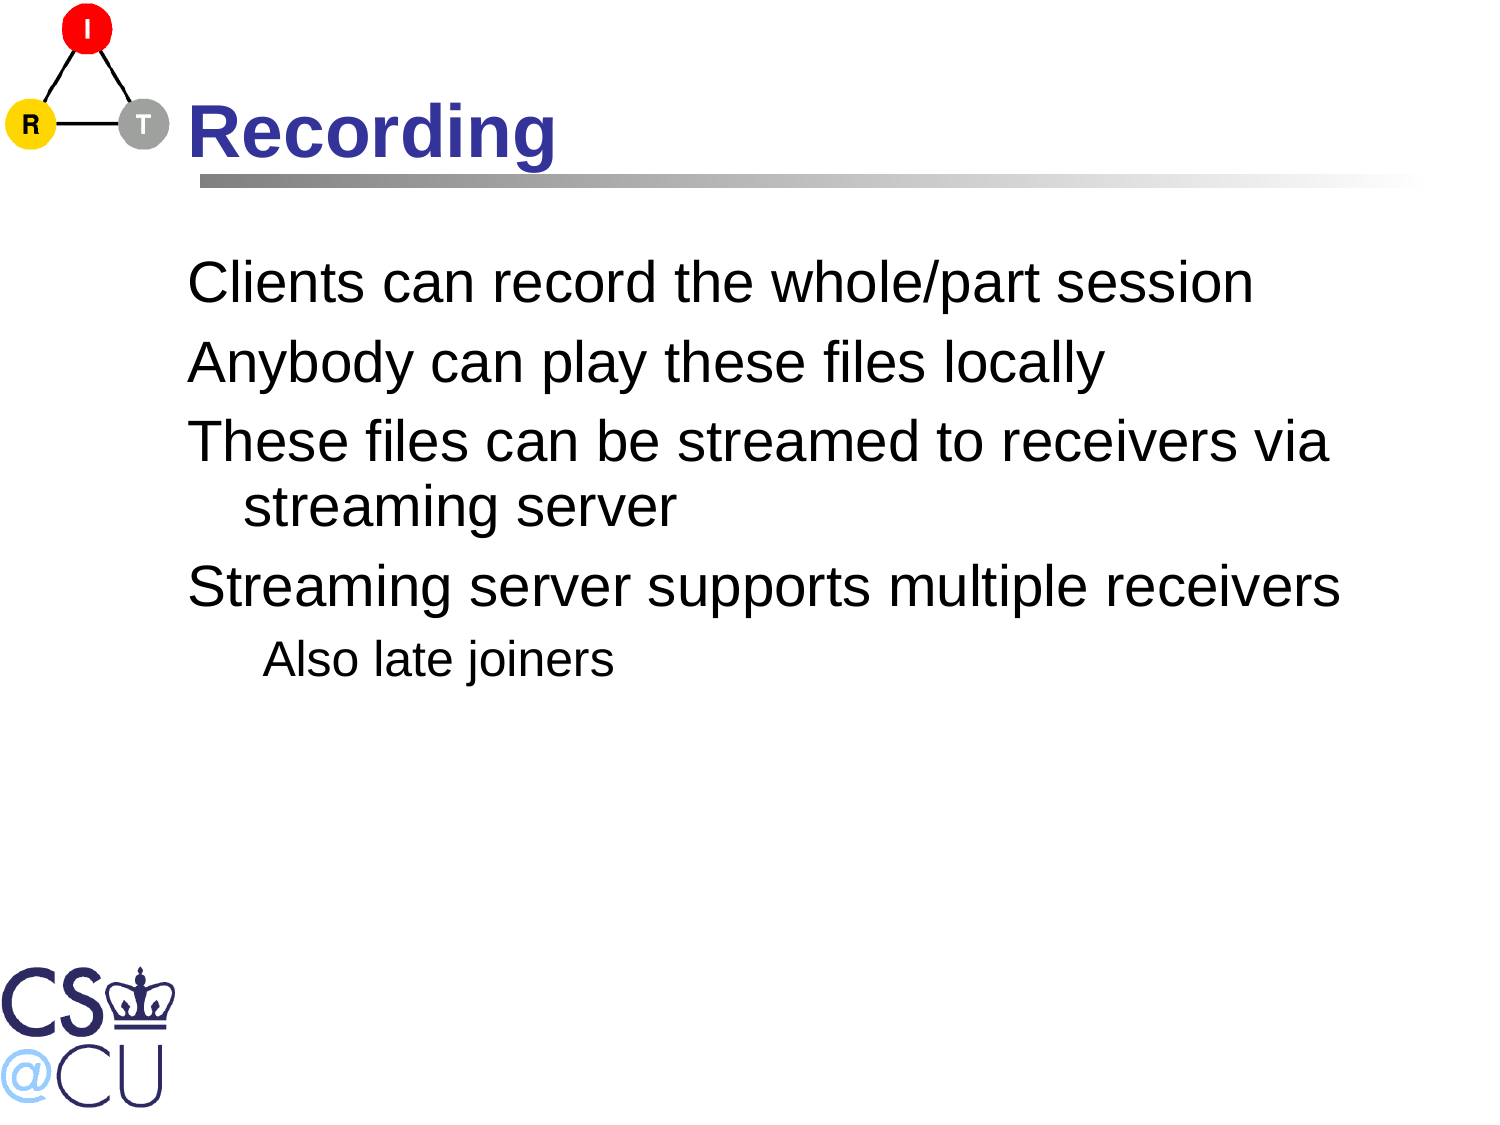

# Recording
Clients can record the whole/part session
Anybody can play these files locally
These files can be streamed to receivers via streaming server
Streaming server supports multiple receivers
Also late joiners